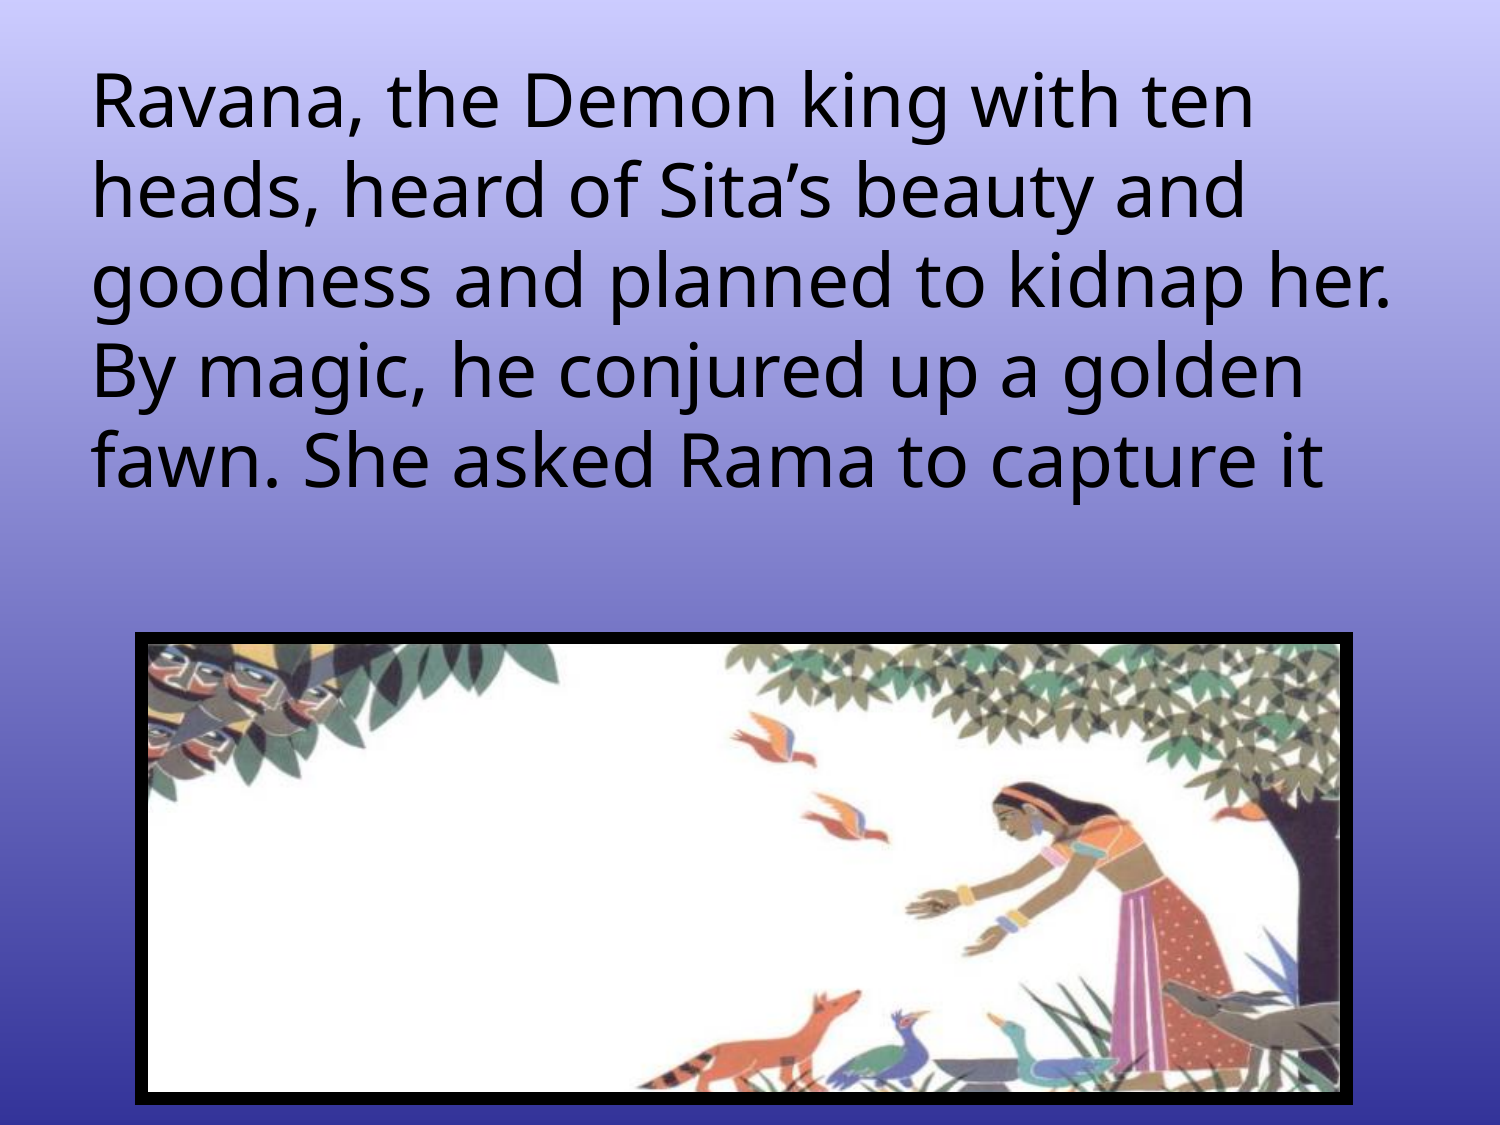

Ravana, the Demon king with ten heads, heard of Sita’s beauty and goodness and planned to kidnap her. By magic, he conjured up a golden fawn. She asked Rama to capture it